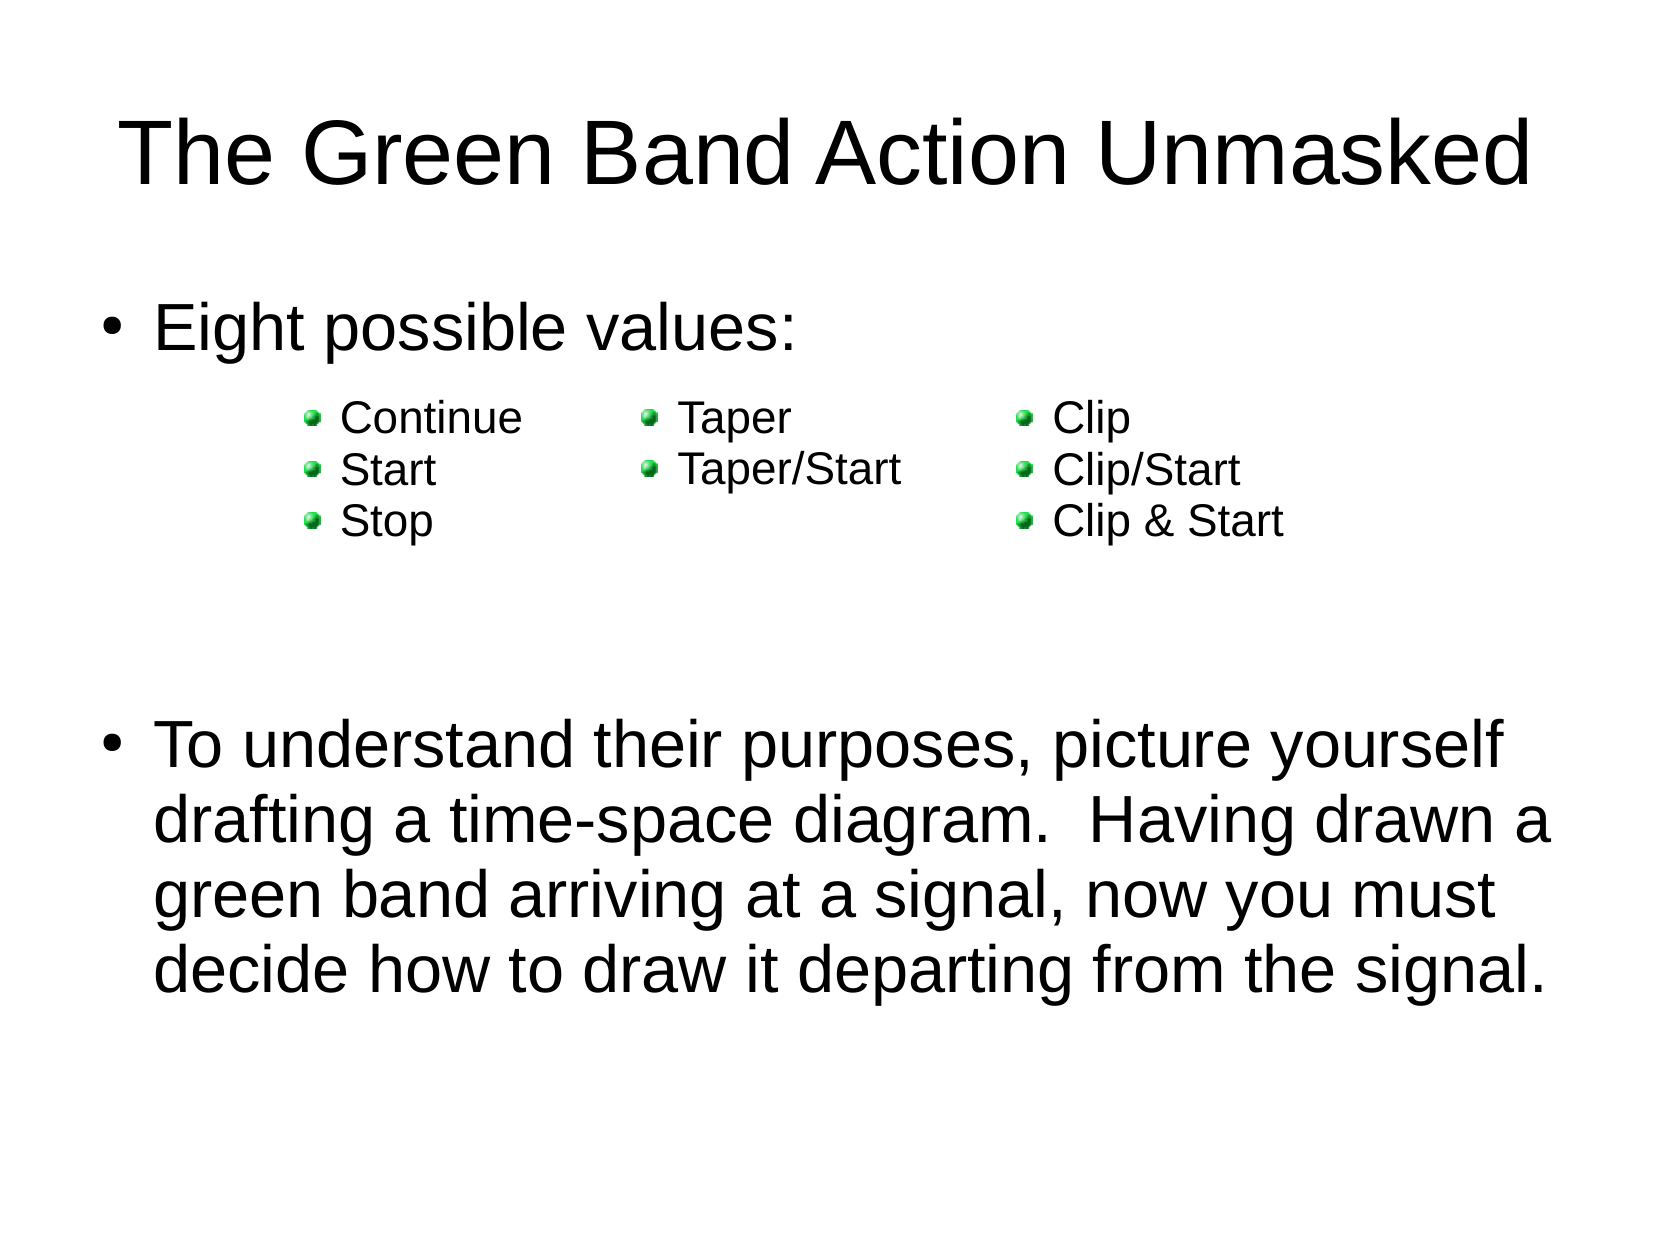

# The Green Band Action Unmasked
Eight possible values:
To understand their purposes, picture yourself drafting a time-space diagram. Having drawn a green band arriving at a signal, now you must decide how to draw it departing from the signal.
Taper
Taper/Start
Continue
Start
Stop
Clip
Clip/Start
Clip & Start